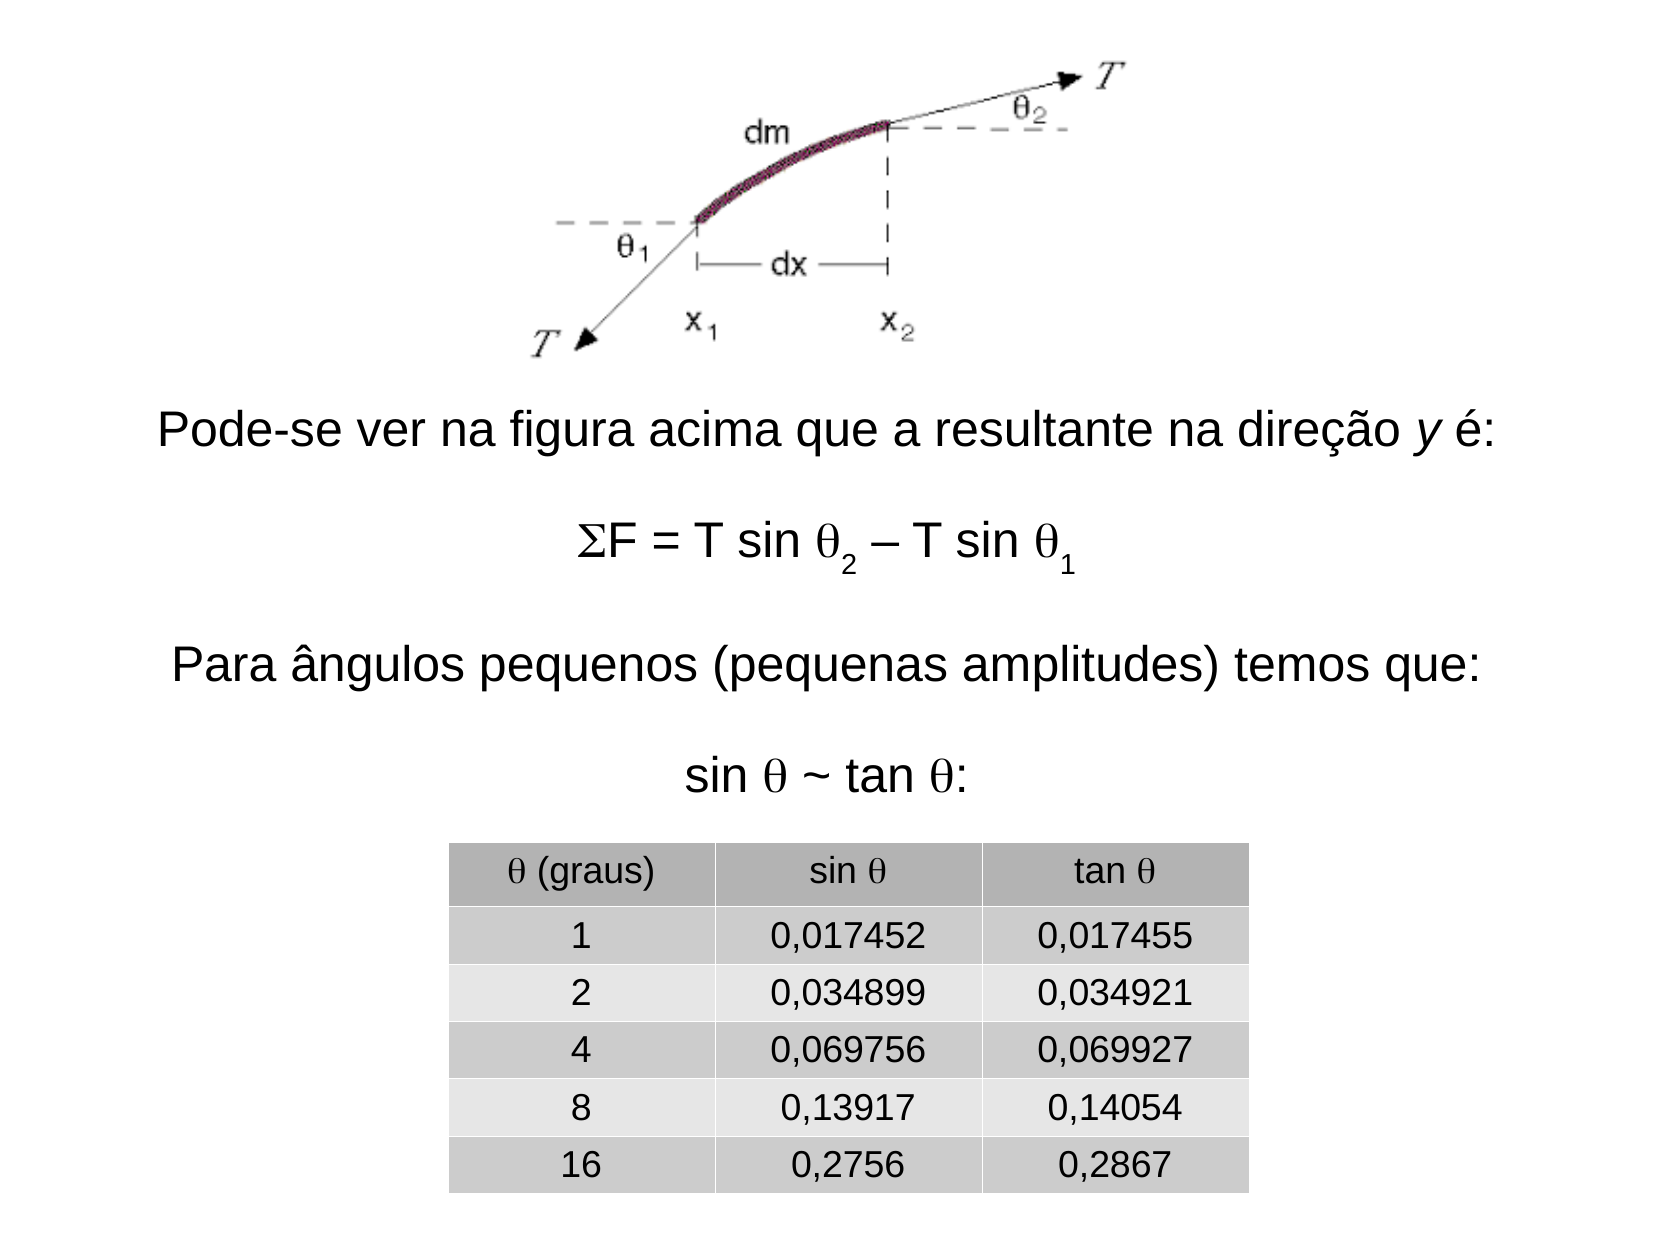

# Pode-se ver na figura acima que a resultante na direção y é:
SF = T sin q2 – T sin q1
Para ângulos pequenos (pequenas amplitudes) temos que:
sin q ~ tan q:
| q (graus) | sin q | tan q |
| --- | --- | --- |
| 1 | 0,017452 | 0,017455 |
| 2 | 0,034899 | 0,034921 |
| 4 | 0,069756 | 0,069927 |
| 8 | 0,13917 | 0,14054 |
| 16 | 0,2756 | 0,2867 |